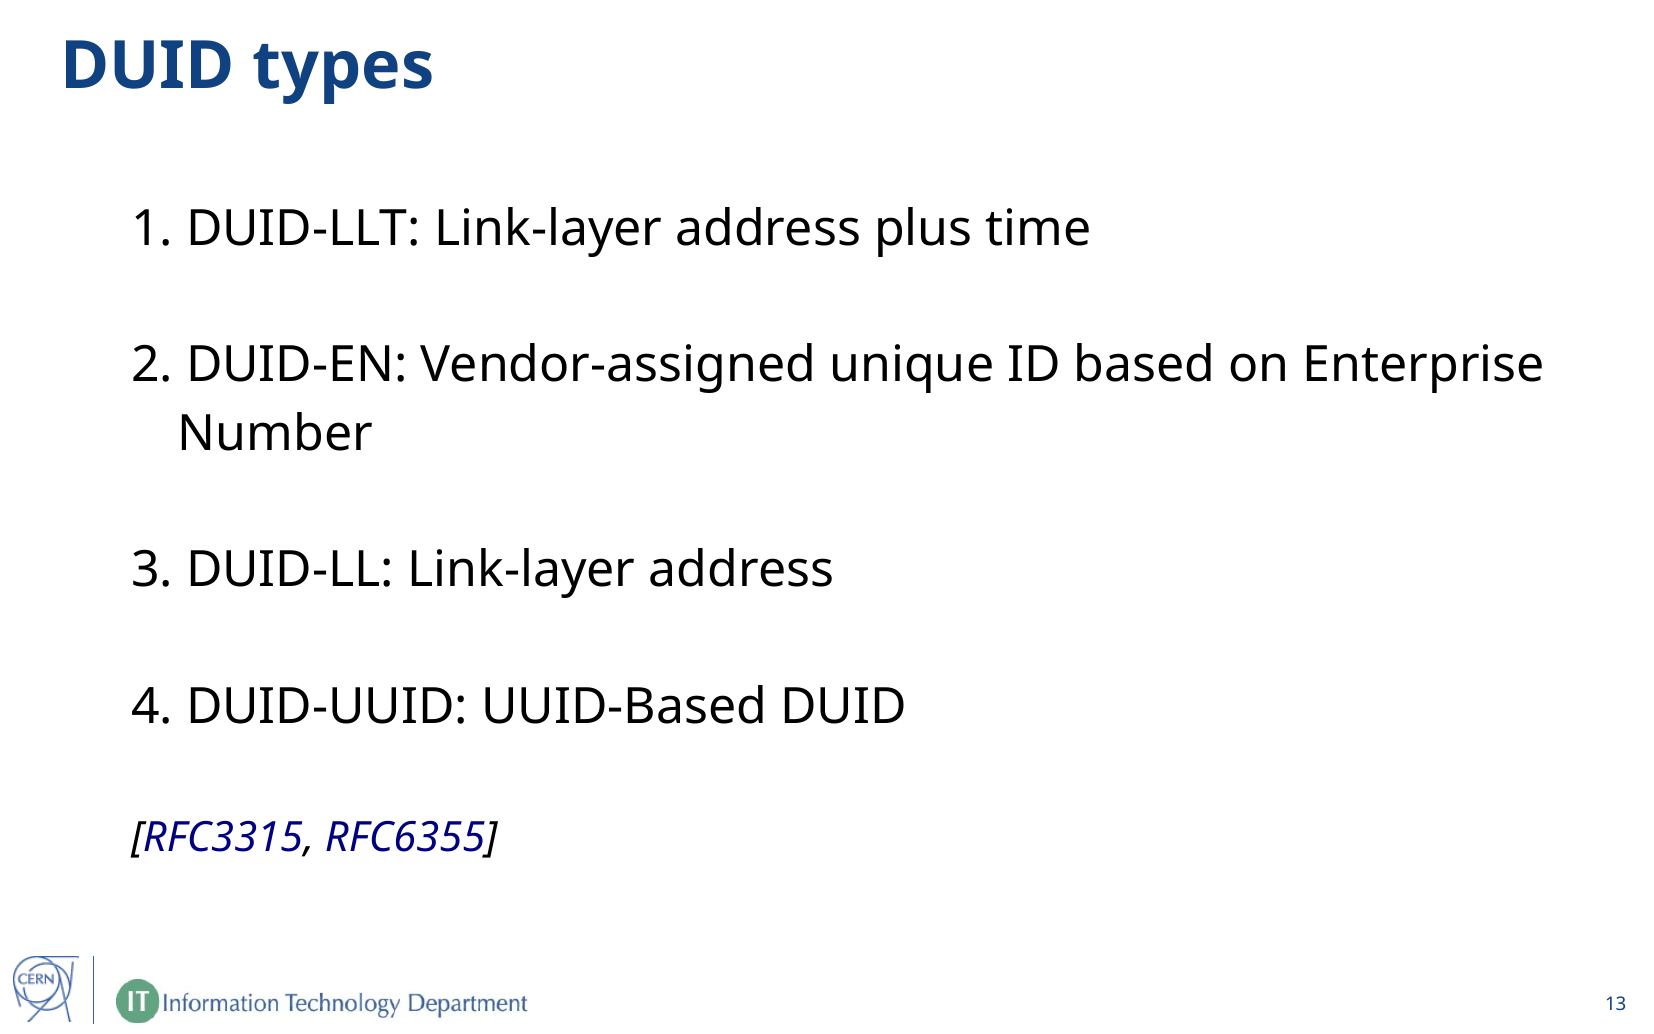

# DUID types
1. DUID-LLT: Link-layer address plus time
2. DUID-EN: Vendor-assigned unique ID based on Enterprise Number
3. DUID-LL: Link-layer address
4. DUID-UUID: UUID-Based DUID
[RFC3315, RFC6355]